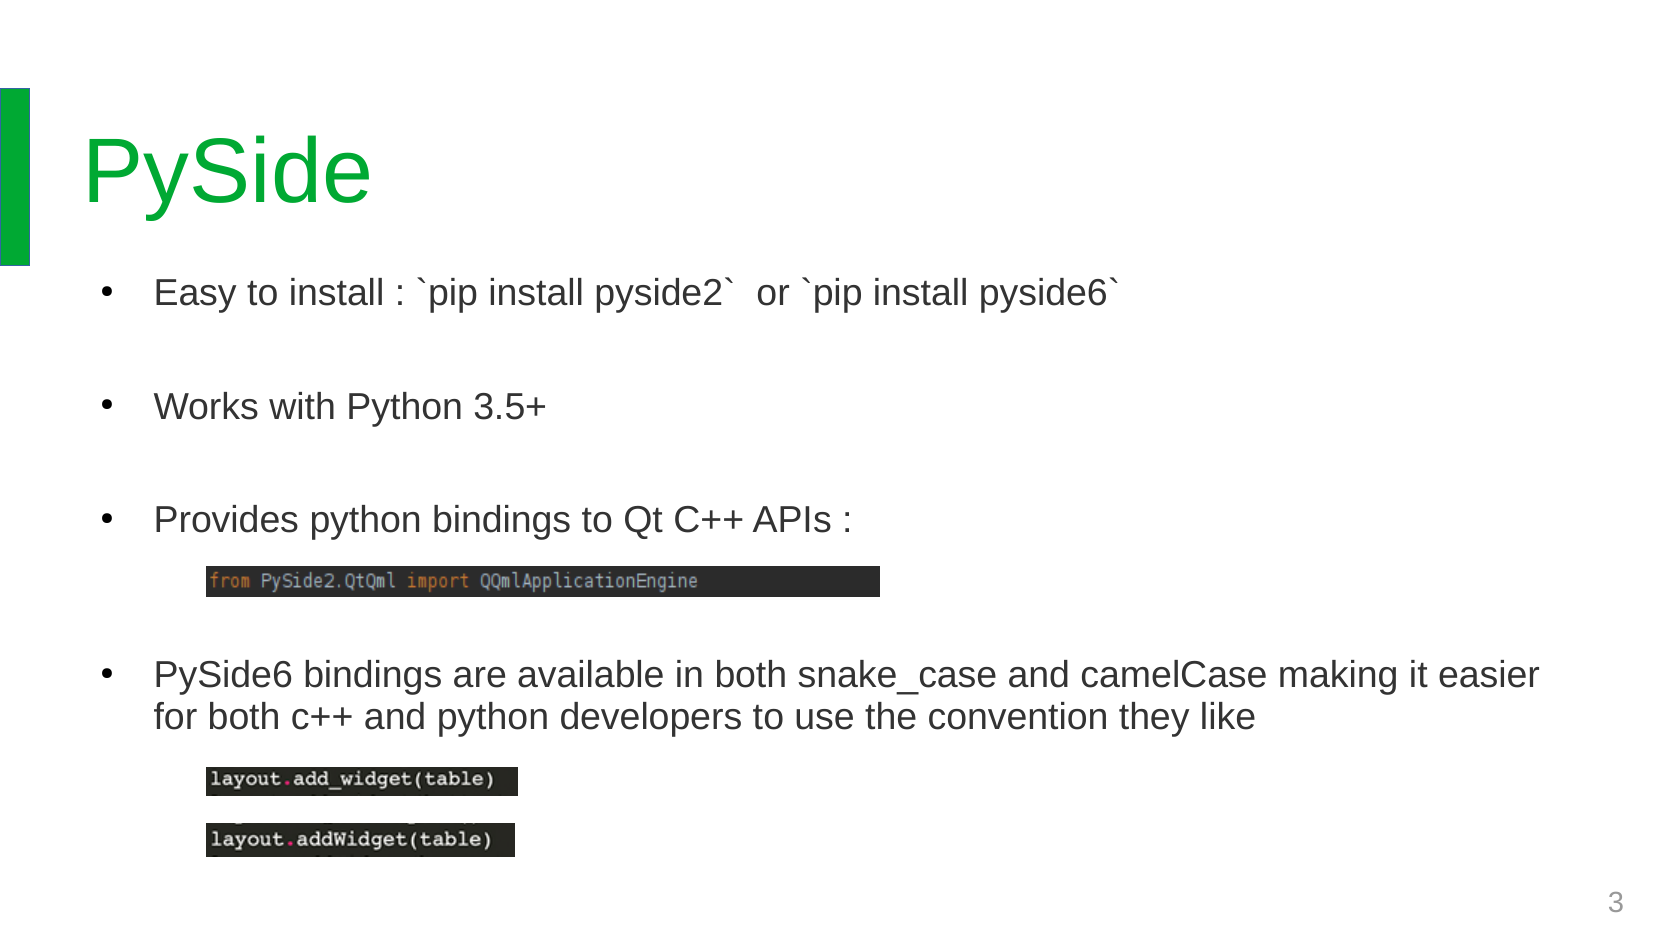

# PySide
Easy to install : `pip install pyside2` or `pip install pyside6`
Works with Python 3.5+
Provides python bindings to Qt C++ APIs :
PySide6 bindings are available in both snake_case and camelCase making it easier for both c++ and python developers to use the convention they like